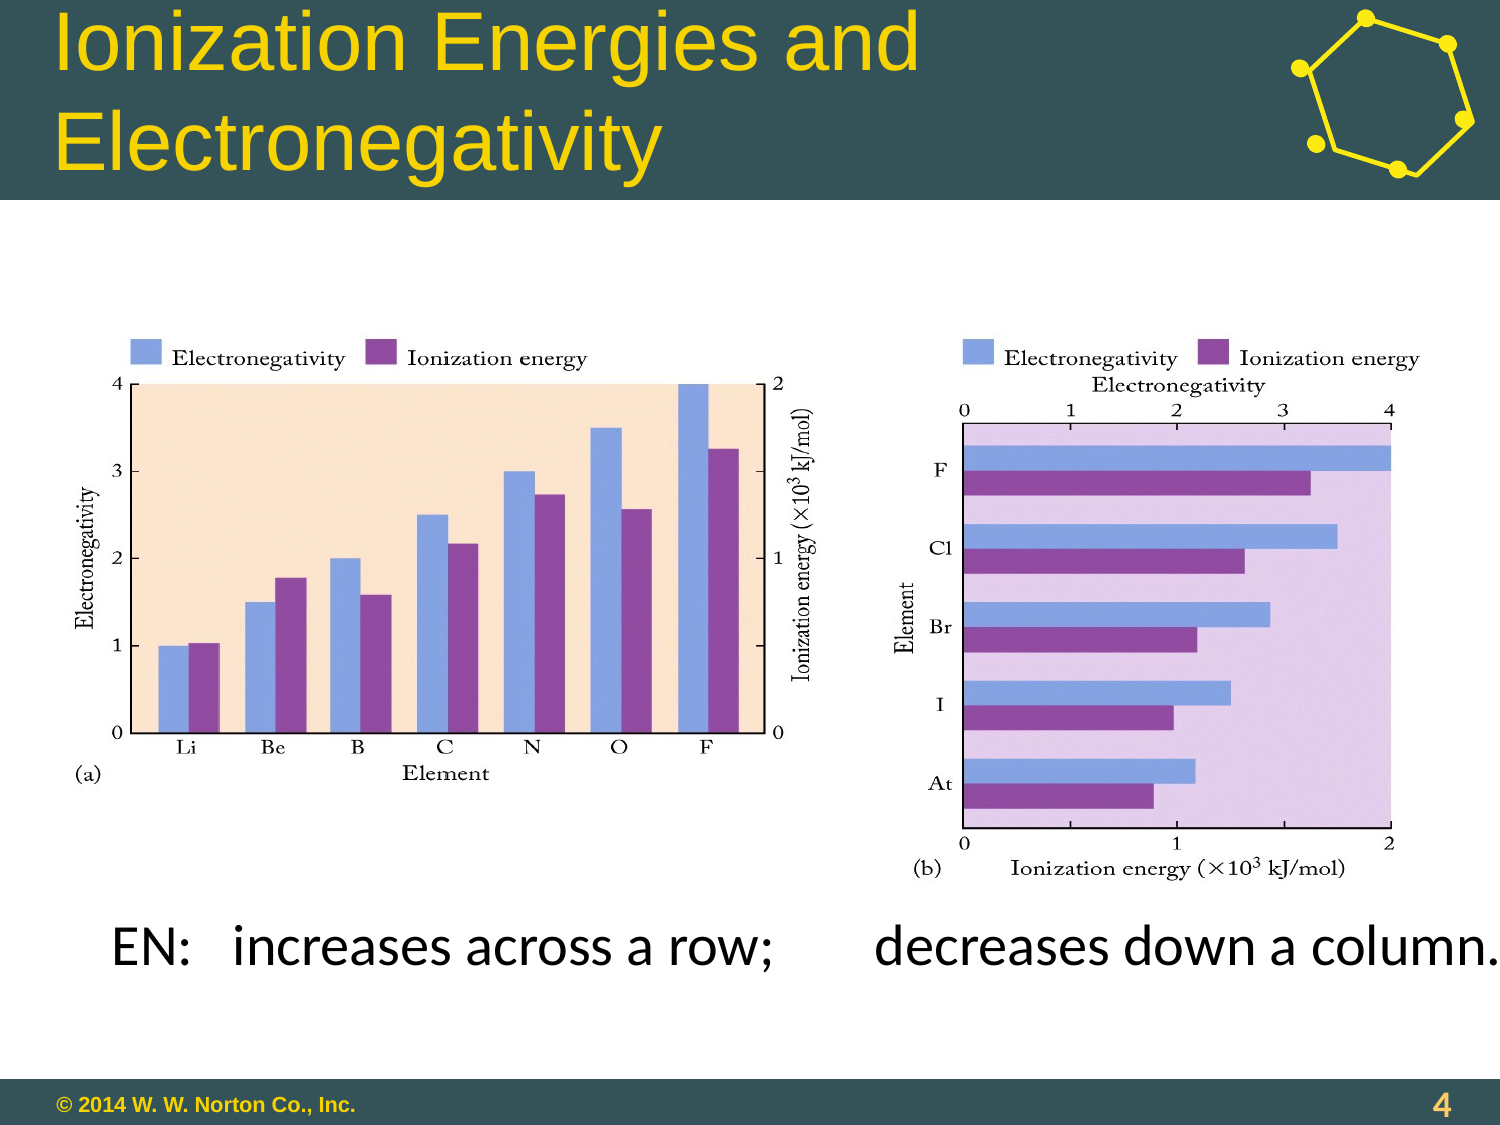

# Ionization Energies and Electronegativity
EN: increases across a row; 	 decreases down a column.